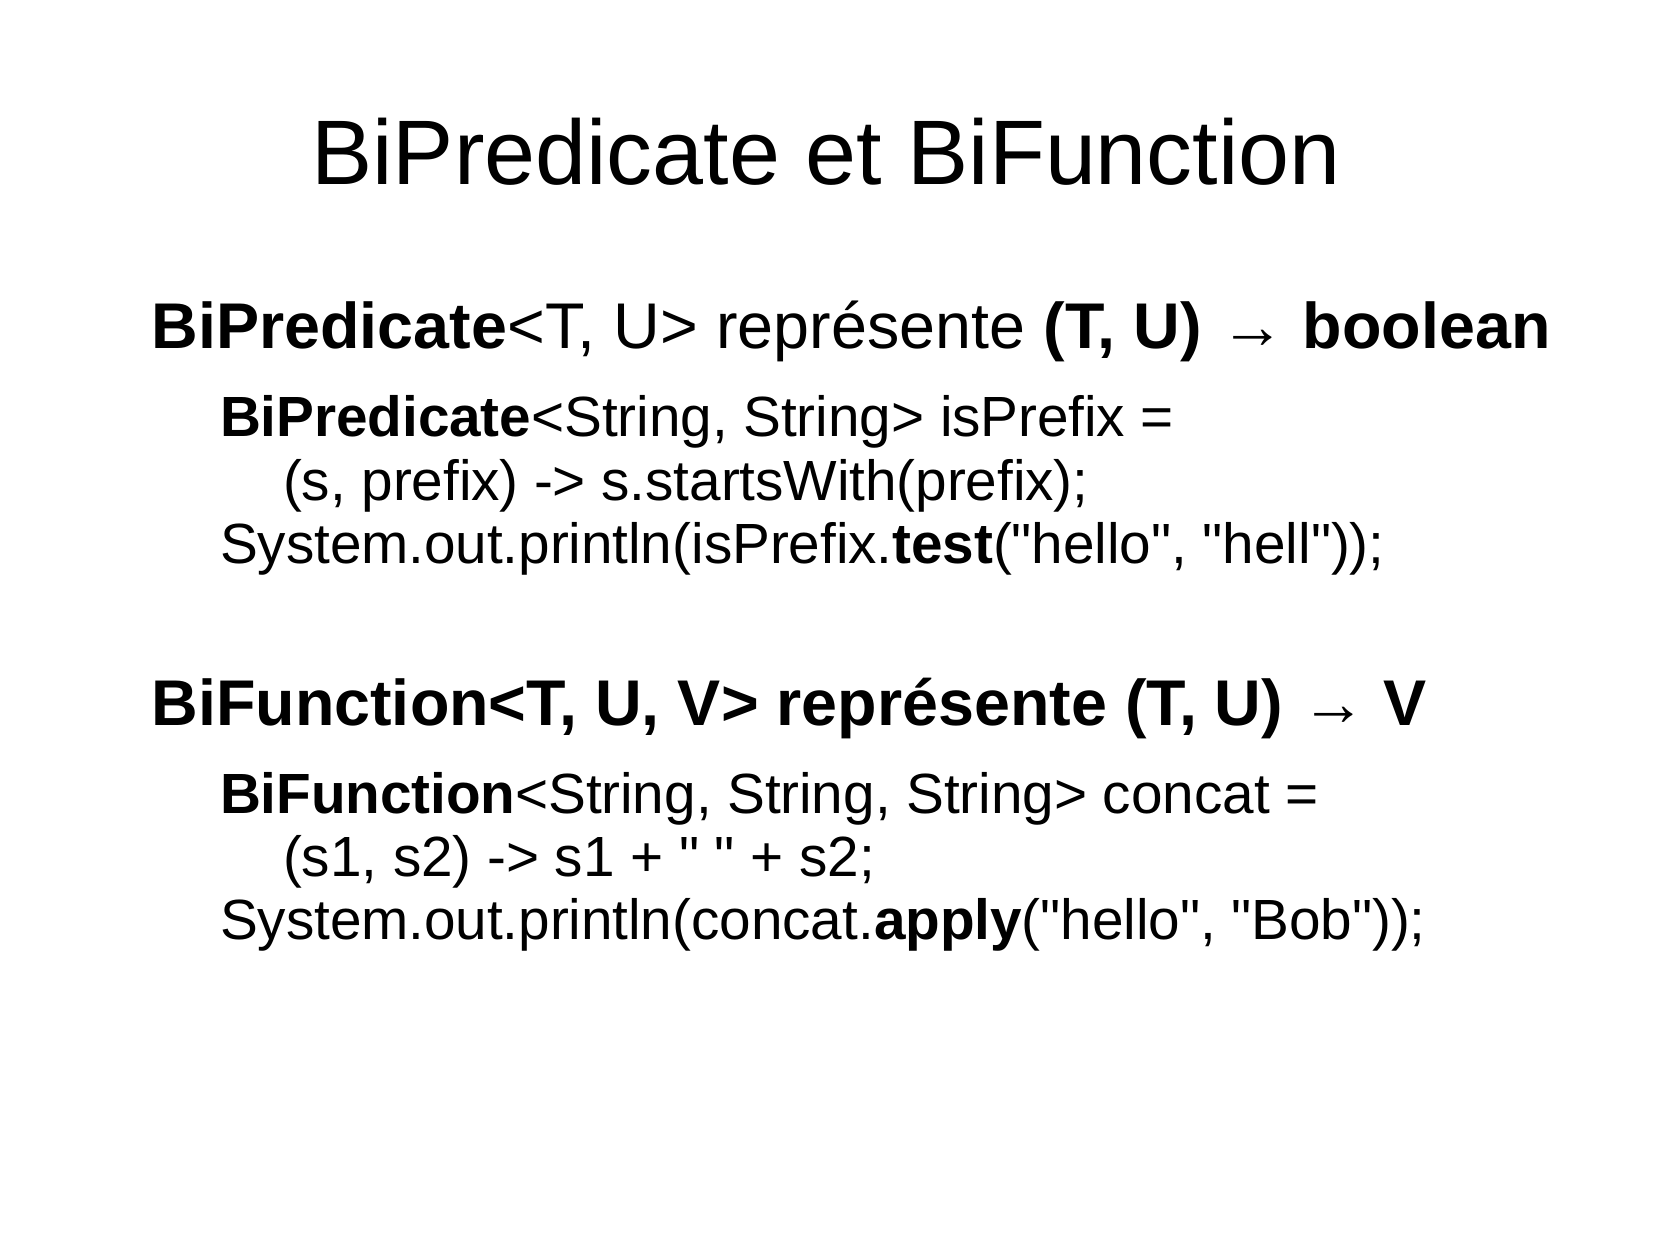

# BiPredicate et BiFunction
BiPredicate<T, U> représente (T, U) → boolean
BiPredicate<String, String> isPrefix =
 (s, prefix) -> s.startsWith(prefix);
System.out.println(isPrefix.test("hello", "hell"));
BiFunction<T, U, V> représente (T, U) → V
BiFunction<String, String, String> concat =
 (s1, s2) -> s1 + " " + s2;
System.out.println(concat.apply("hello", "Bob"));